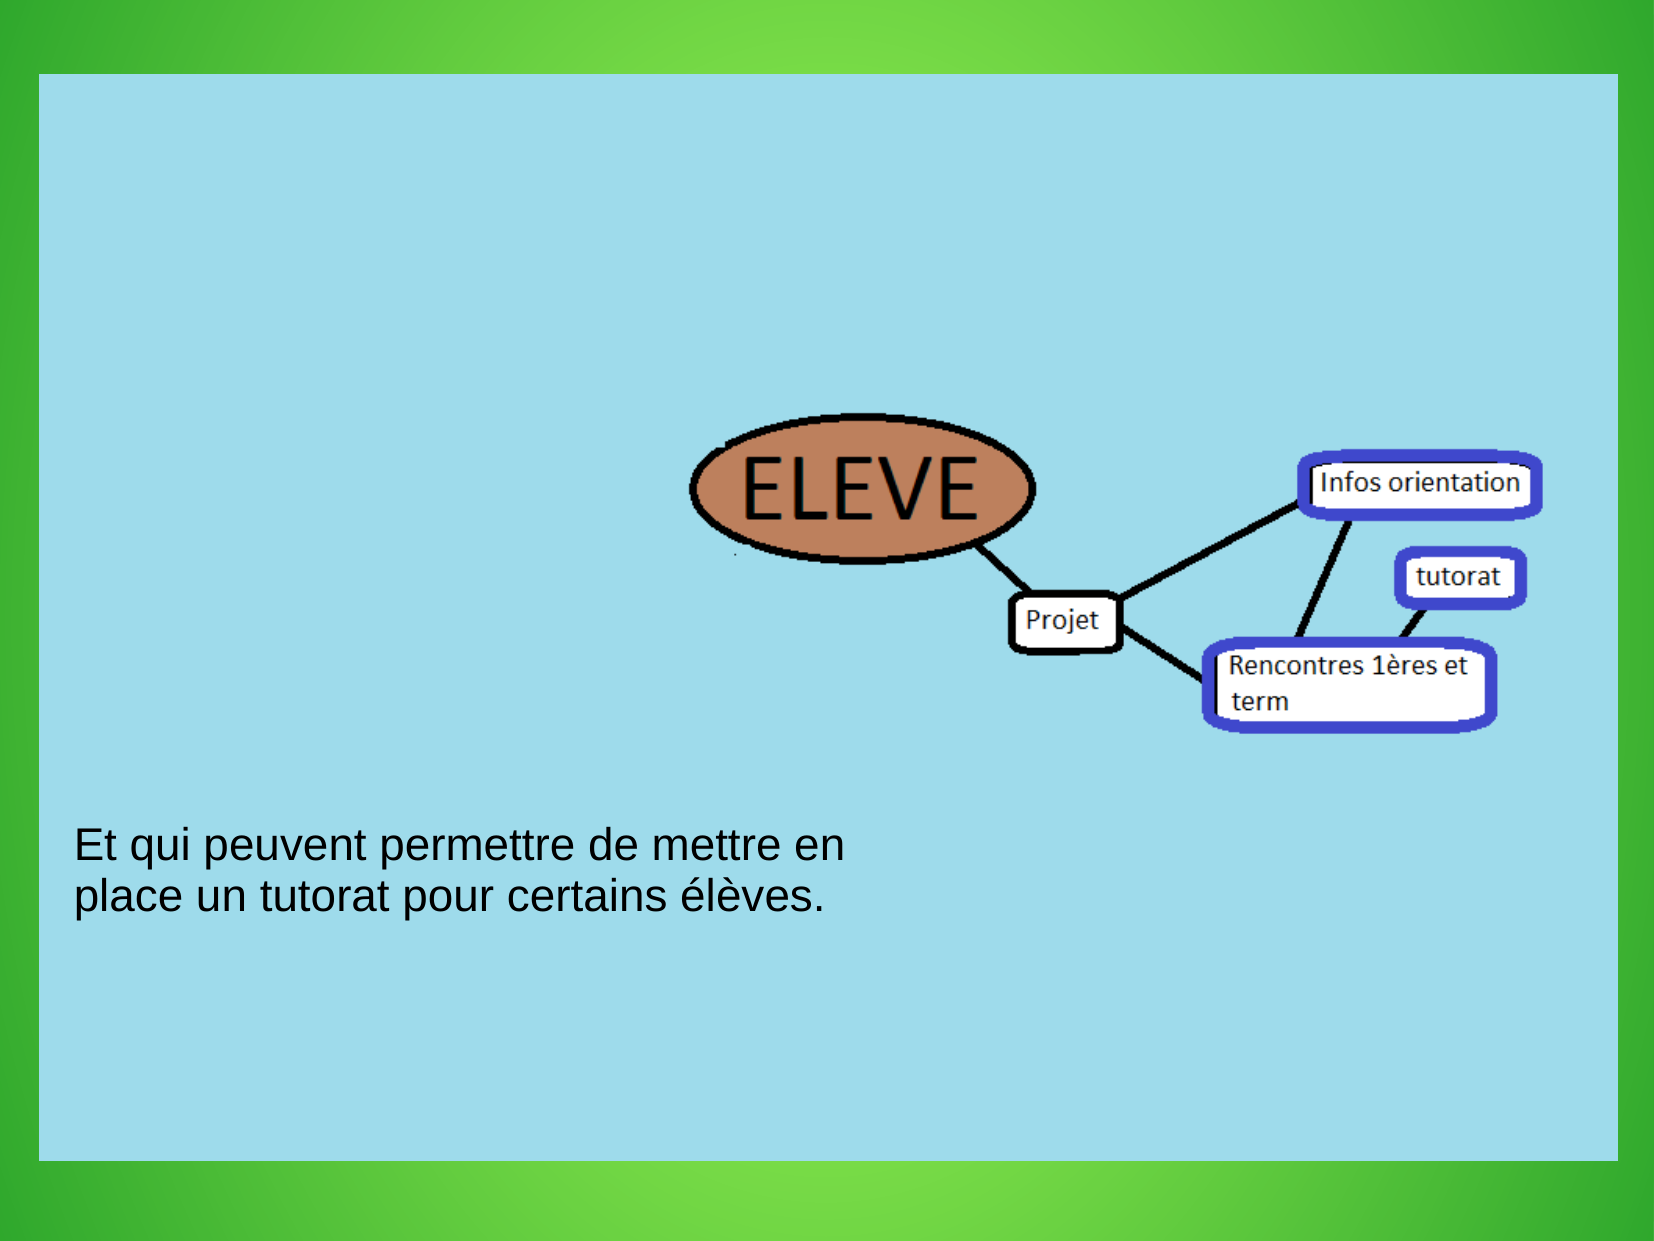

Et qui peuvent permettre de mettre en place un tutorat pour certains élèves.